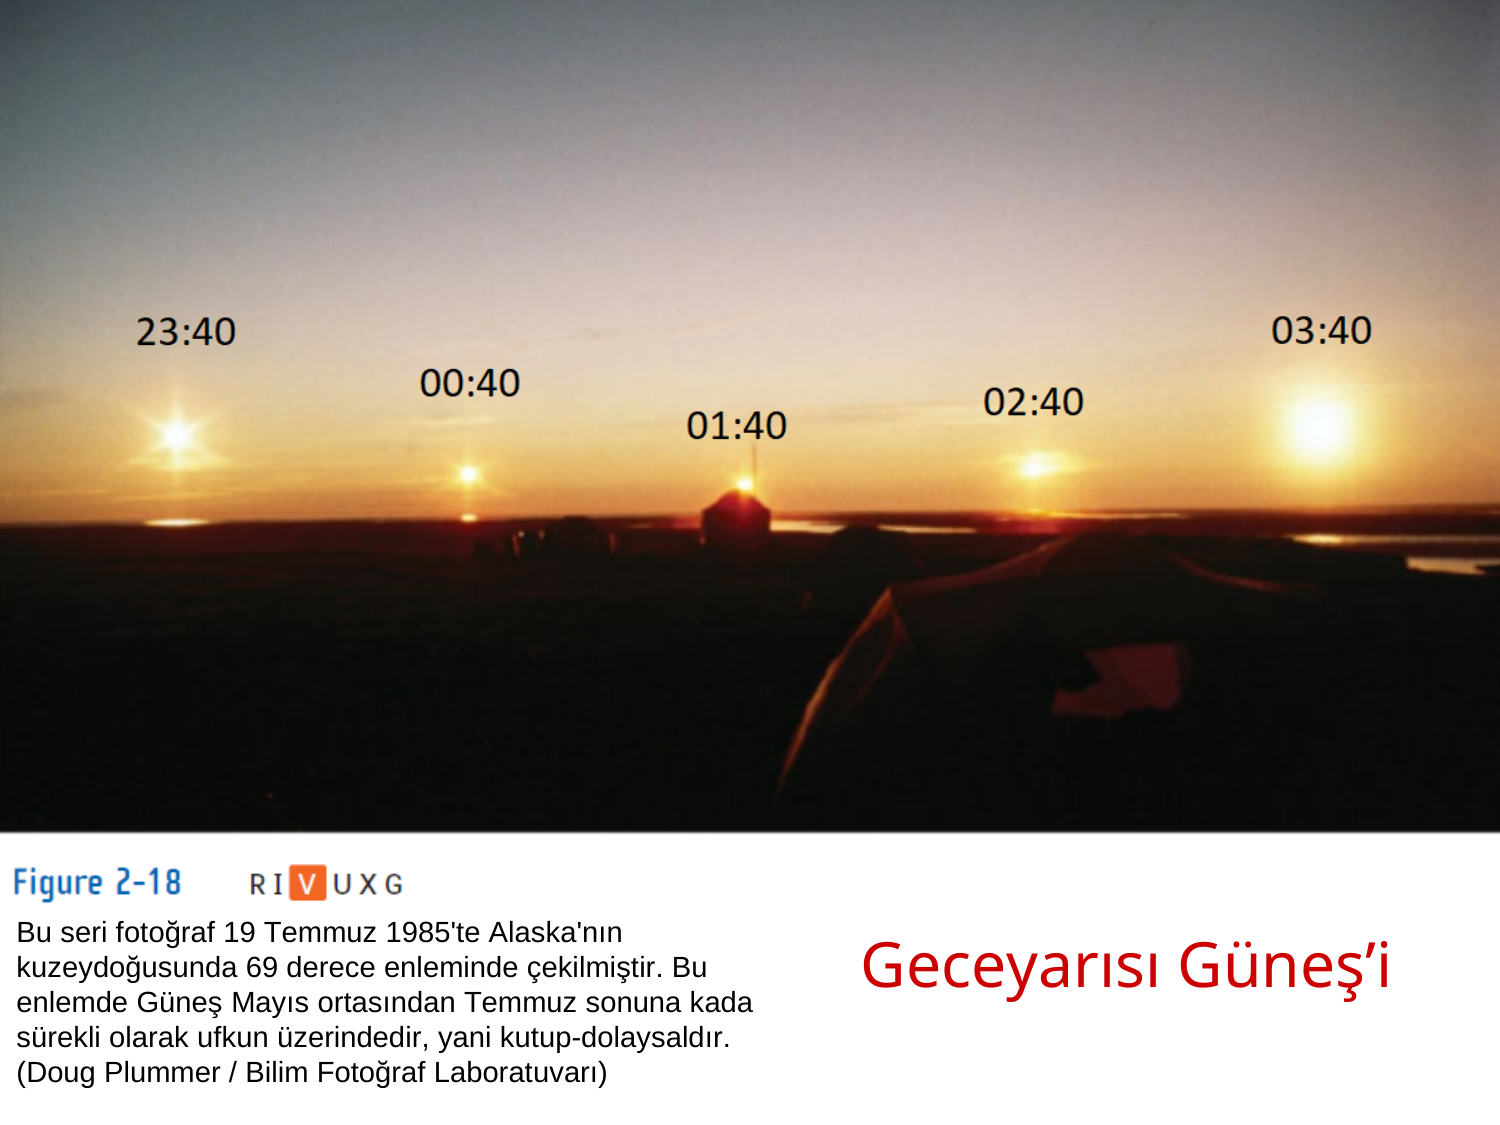

Bu seri fotoğraf 19 Temmuz 1985'te Alaska'nın kuzeydoğusunda 69 derece enleminde çekilmiştir. Bu enlemde Güneş Mayıs ortasından Temmuz sonuna kada sürekli olarak ufkun üzerindedir, yani kutup-dolaysaldır. (Doug Plummer / Bilim Fotoğraf Laboratuvarı)
Geceyarısı Güneş’i